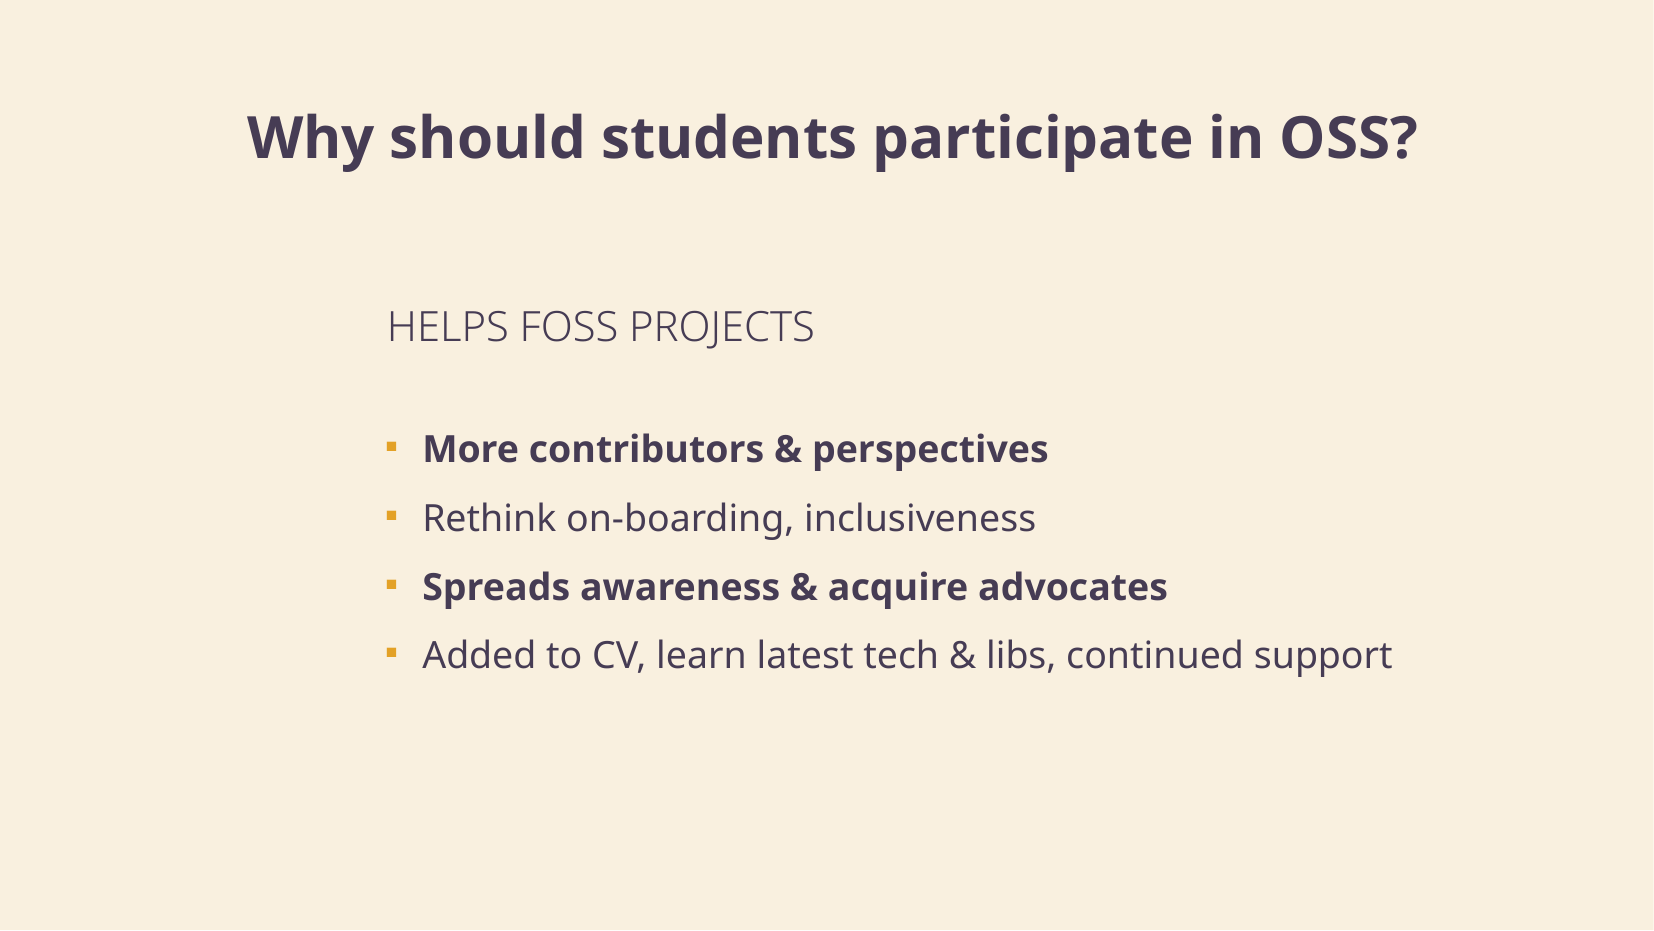

Why should students participate in OSS?
HELPS FOSS PROJECTS
More contributors & perspectives
Rethink on-boarding, inclusiveness
Spreads awareness & acquire advocates
Added to CV, learn latest tech & libs, continued support